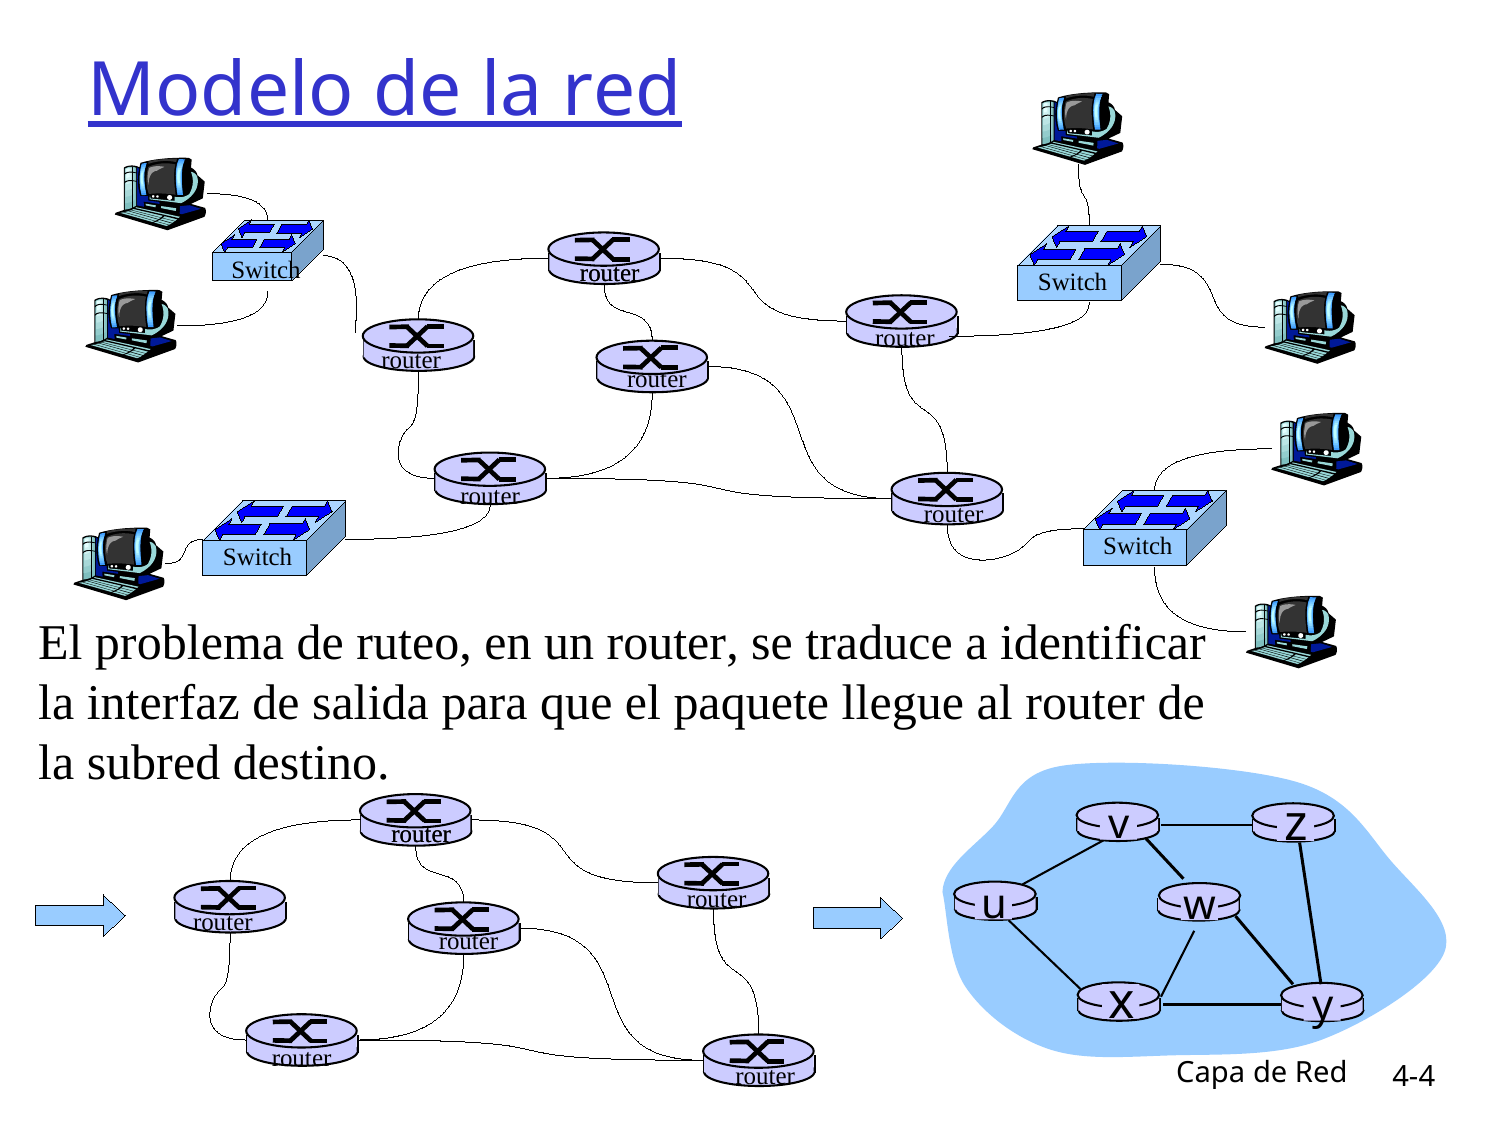

# Modelo de la red
Switch
Switch
router
router
router
router
router
router
router
Switch
Switch
El problema de ruteo, en un router, se traduce a identificar la interfaz de salida para que el paquete llegue al router de la subred destino.
z
v
u
w
x
y
router
router
router
router
router
router
router